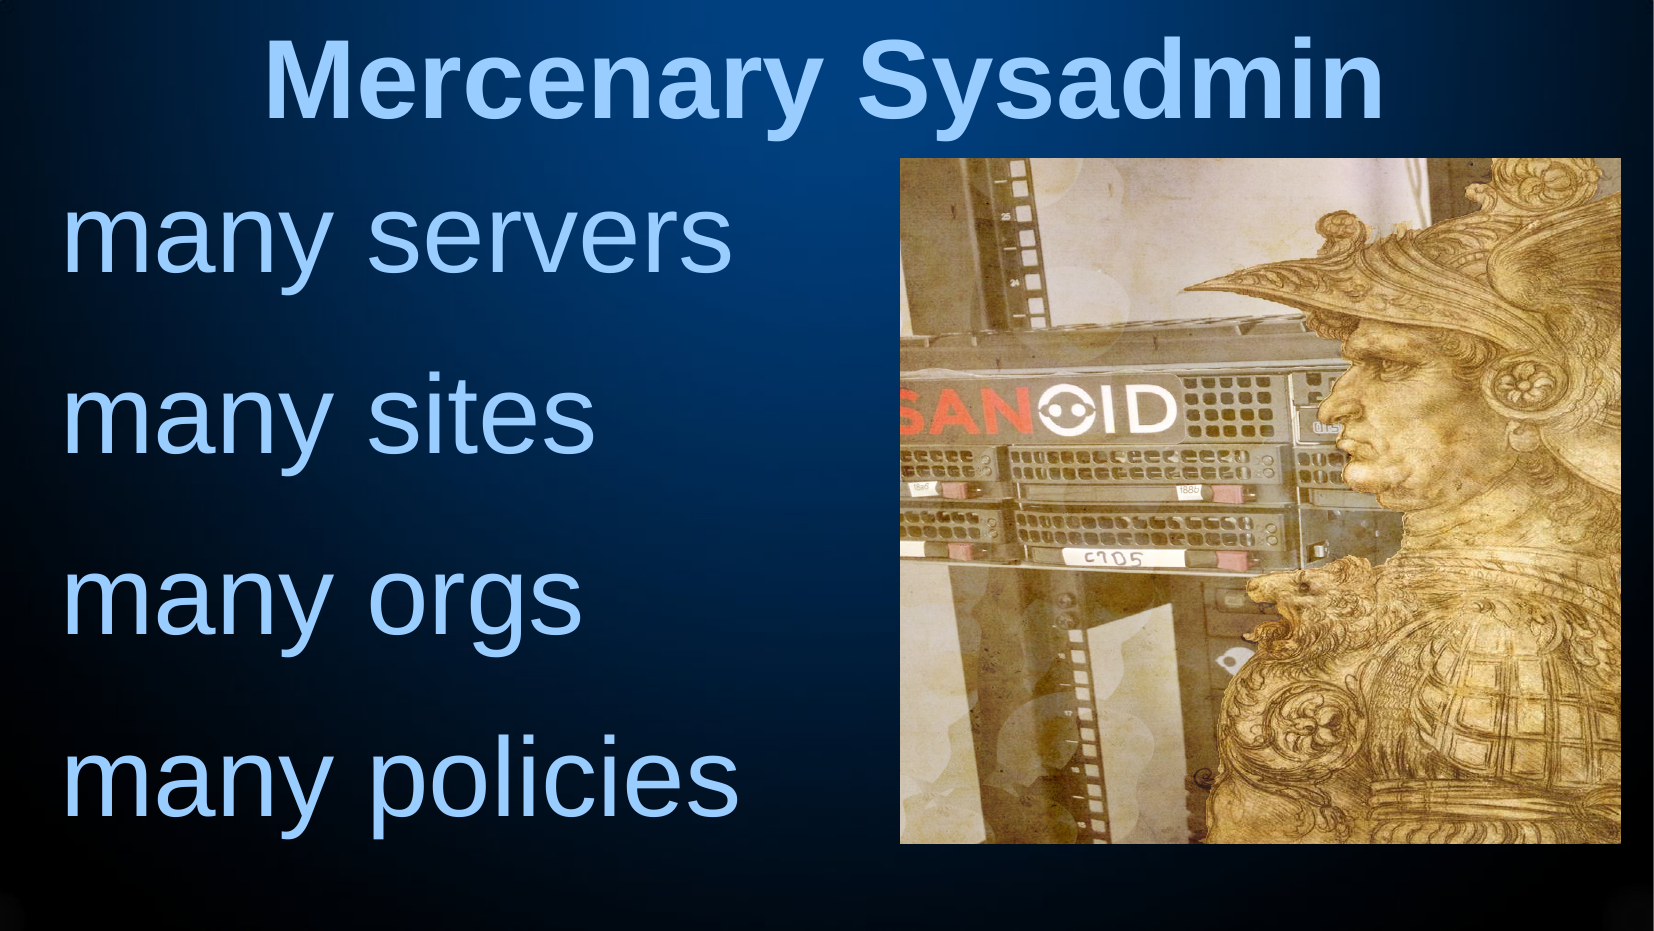

# Mercenary Sysadmin
many servers
many sites
many orgs
many policies